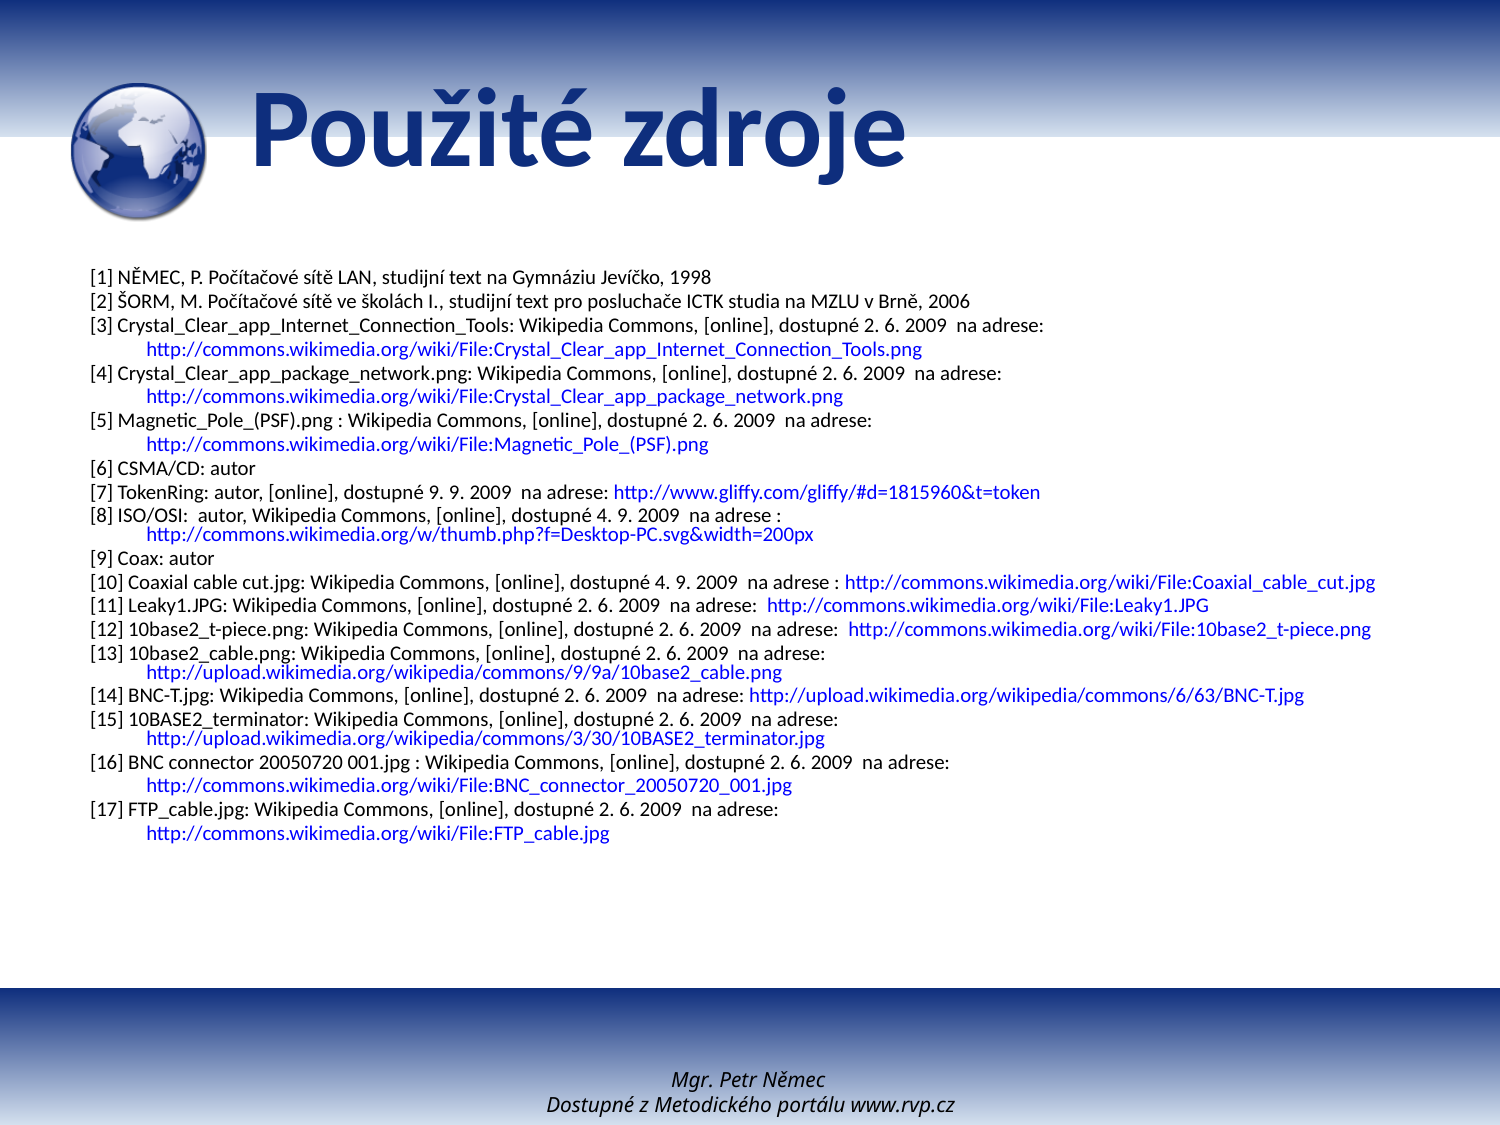

# Použité zdroje
[1] NĚMEC, P. Počítačové sítě LAN, studijní text na Gymnáziu Jevíčko, 1998
[2] ŠORM, M. Počítačové sítě ve školách I., studijní text pro posluchače ICTK studia na MZLU v Brně, 2006
[3] Crystal_Clear_app_Internet_Connection_Tools: Wikipedia Commons, [online], dostupné 2. 6. 2009 na adrese:
	http://commons.wikimedia.org/wiki/File:Crystal_Clear_app_Internet_Connection_Tools.png
[4] Crystal_Clear_app_package_network.png: Wikipedia Commons, [online], dostupné 2. 6. 2009 na adrese:
	http://commons.wikimedia.org/wiki/File:Crystal_Clear_app_package_network.png
[5] Magnetic_Pole_(PSF).png : Wikipedia Commons, [online], dostupné 2. 6. 2009 na adrese:
	http://commons.wikimedia.org/wiki/File:Magnetic_Pole_(PSF).png
[6] CSMA/CD: autor
[7] TokenRing: autor, [online], dostupné 9. 9. 2009 na adrese: http://www.gliffy.com/gliffy/#d=1815960&t=token
[8] ISO/OSI: autor, Wikipedia Commons, [online], dostupné 4. 9. 2009 na adrese :
http://commons.wikimedia.org/w/thumb.php?f=Desktop-PC.svg&width=200px
[9] Coax: autor
[10] Coaxial cable cut.jpg: Wikipedia Commons, [online], dostupné 4. 9. 2009 na adrese : http://commons.wikimedia.org/wiki/File:Coaxial_cable_cut.jpg
[11] Leaky1.JPG: Wikipedia Commons, [online], dostupné 2. 6. 2009 na adrese: http://commons.wikimedia.org/wiki/File:Leaky1.JPG
[12] 10base2_t-piece.png: Wikipedia Commons, [online], dostupné 2. 6. 2009 na adrese: http://commons.wikimedia.org/wiki/File:10base2_t-piece.png
[13] 10base2_cable.png: Wikipedia Commons, [online], dostupné 2. 6. 2009 na adrese: http://upload.wikimedia.org/wikipedia/commons/9/9a/10base2_cable.png
[14] BNC-T.jpg: Wikipedia Commons, [online], dostupné 2. 6. 2009 na adrese: http://upload.wikimedia.org/wikipedia/commons/6/63/BNC-T.jpg
[15] 10BASE2_terminator: Wikipedia Commons, [online], dostupné 2. 6. 2009 na adrese: http://upload.wikimedia.org/wikipedia/commons/3/30/10BASE2_terminator.jpg
[16] BNC connector 20050720 001.jpg : Wikipedia Commons, [online], dostupné 2. 6. 2009 na adrese:
	http://commons.wikimedia.org/wiki/File:BNC_connector_20050720_001.jpg
[17] FTP_cable.jpg: Wikipedia Commons, [online], dostupné 2. 6. 2009 na adrese:
	http://commons.wikimedia.org/wiki/File:FTP_cable.jpg